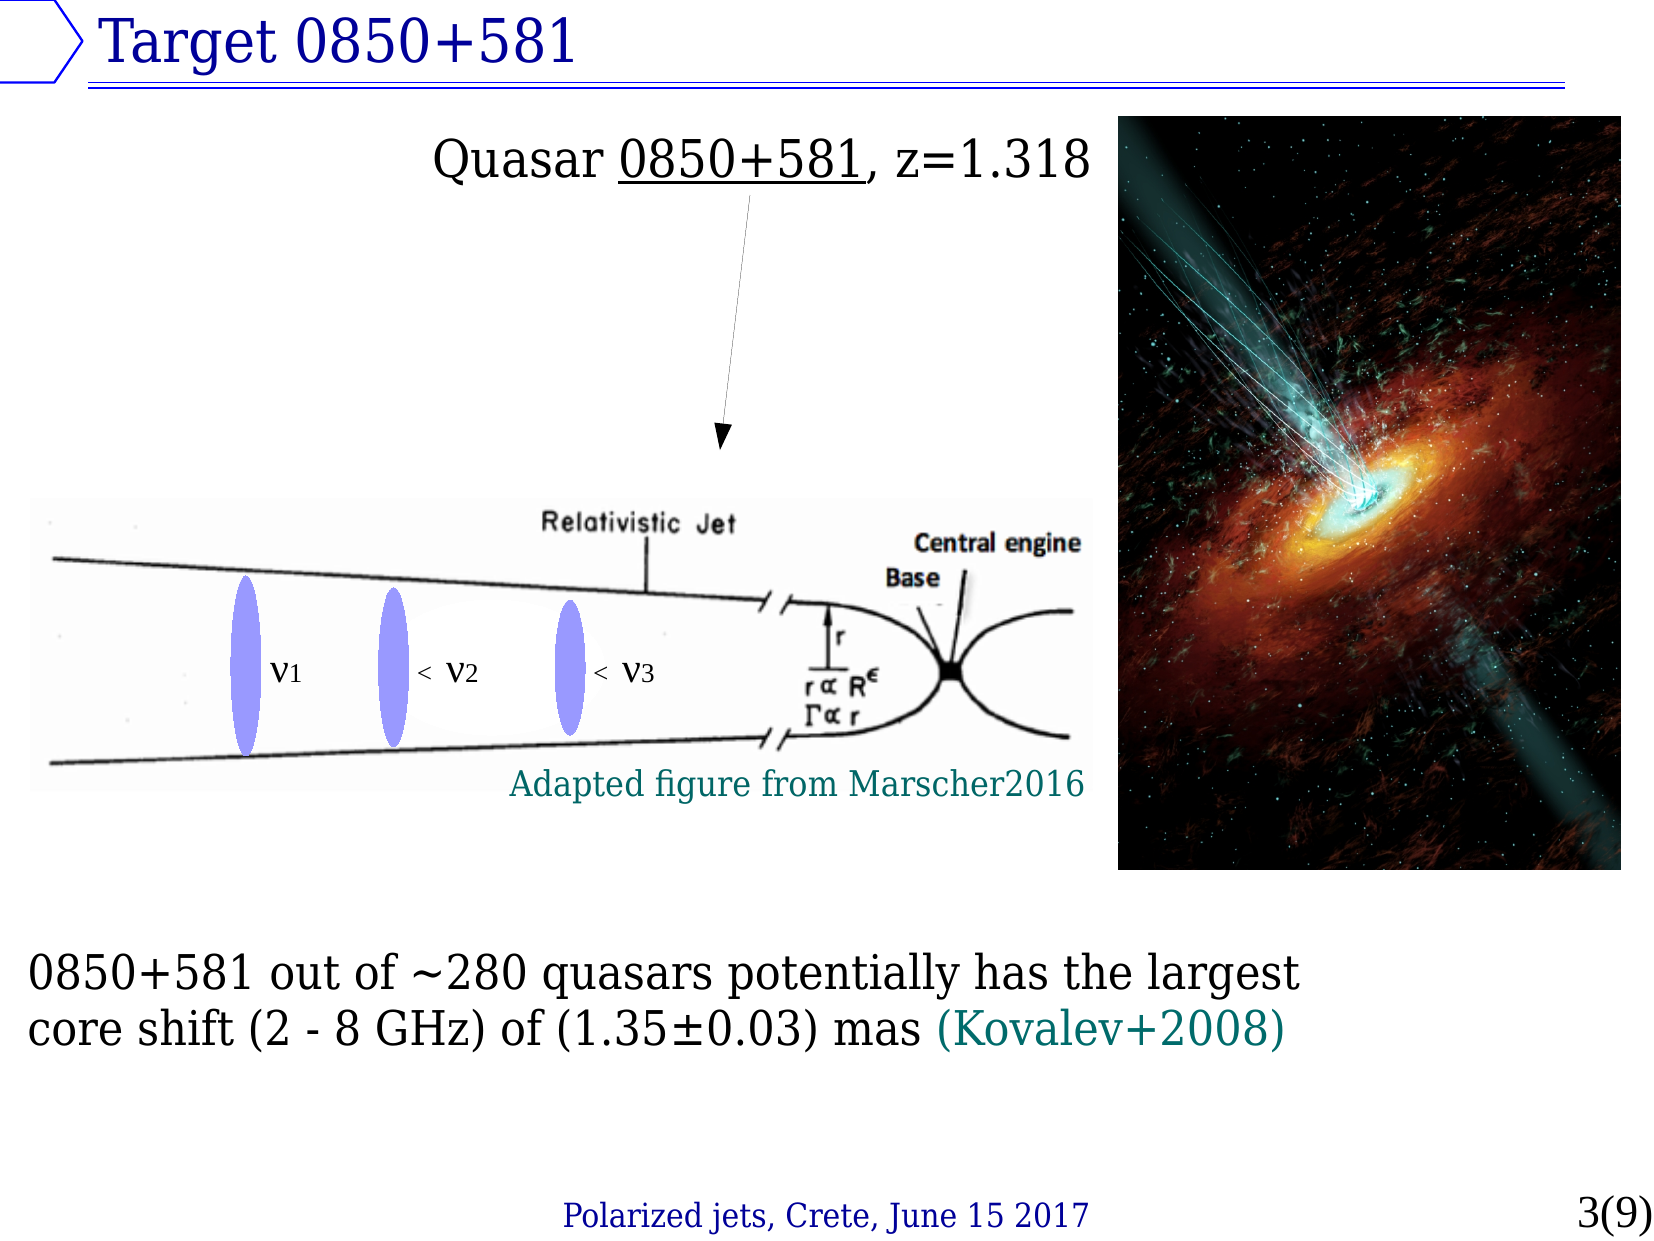

Target 0850+581
# Quasar 0850+581, z=1.318
ν1 < ν2 < ν3
Adapted figure from Marscher2016
0850+581 out of ~280 quasars potentially has the largest core shift (2 - 8 GHz) of (1.35±0.03) mas (Kovalev+2008)
3(9)
Polarized jets, Crete, June 15 2017